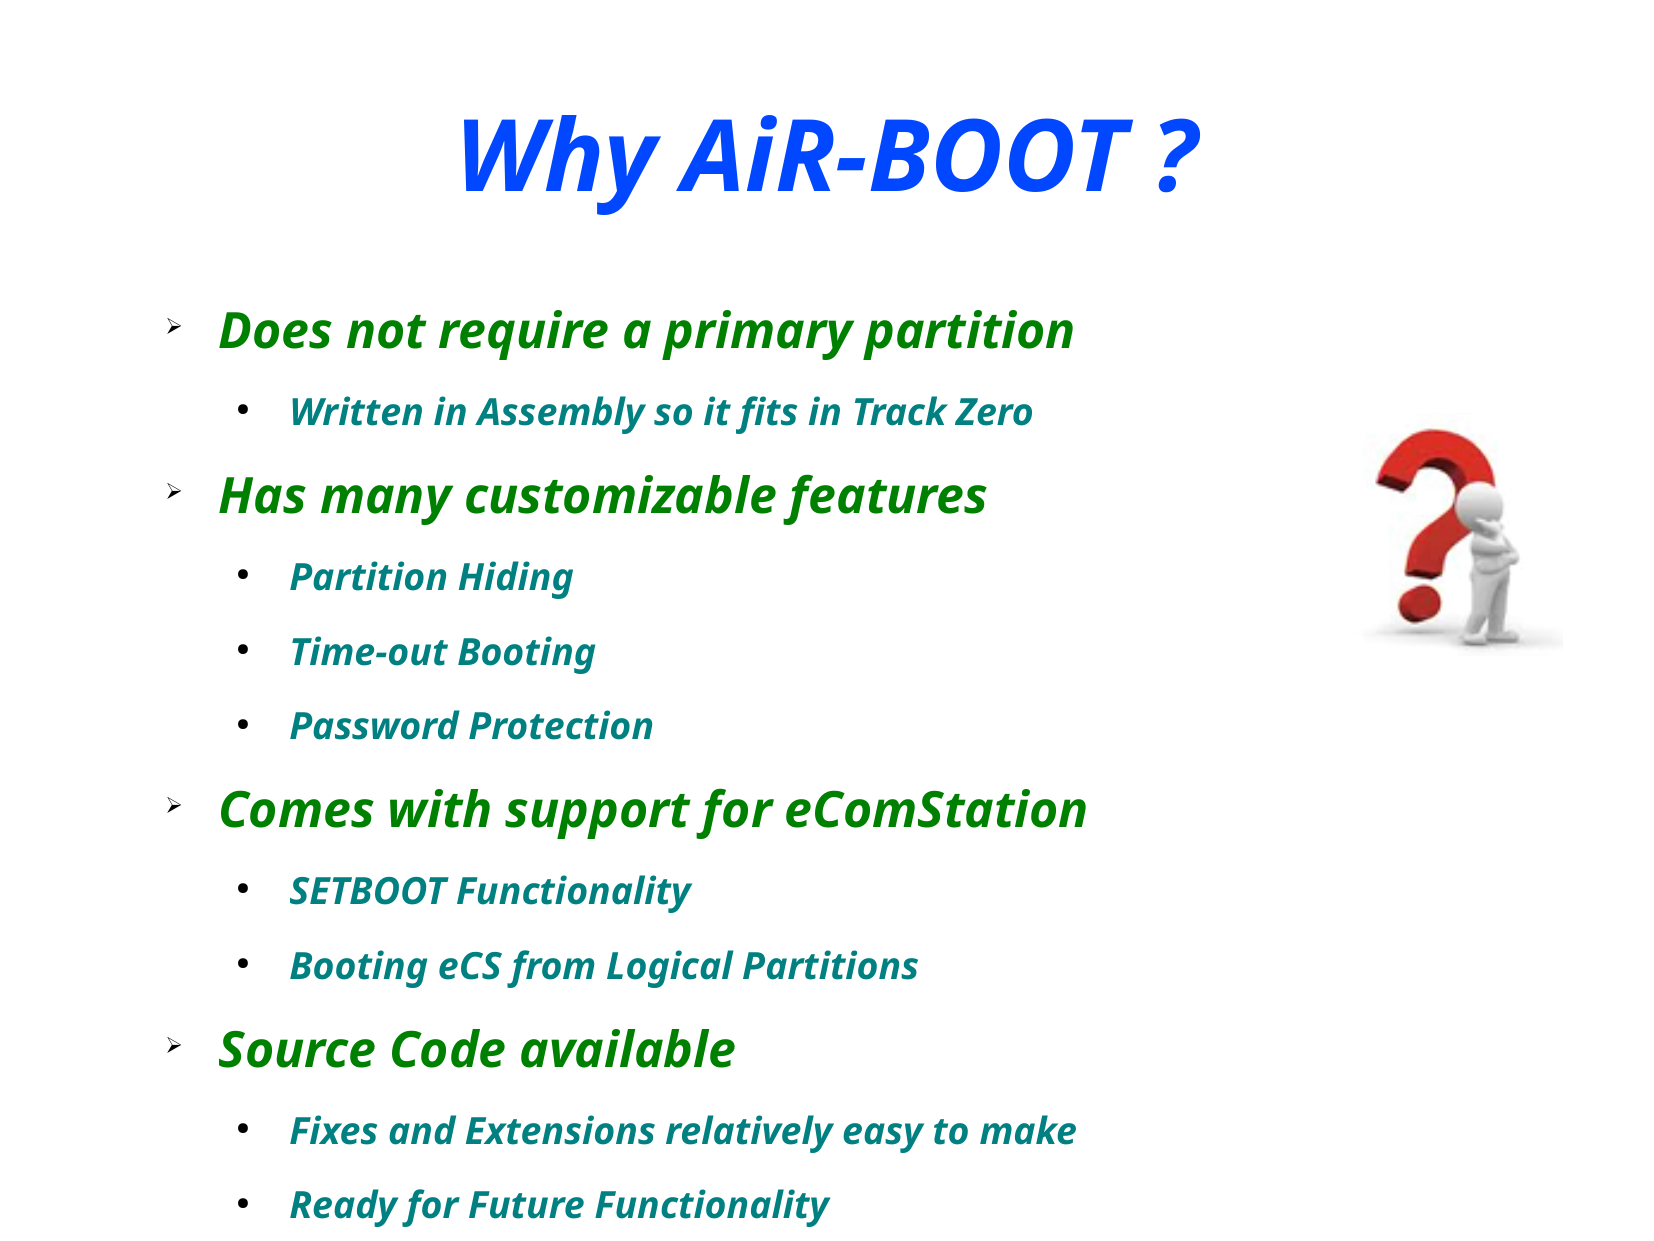

# Why AiR-BOOT ?
Does not require a primary partition
Written in Assembly so it fits in Track Zero
Has many customizable features
Partition Hiding
Time-out Booting
Password Protection
Comes with support for eComStation
SETBOOT Functionality
Booting eCS from Logical Partitions
Source Code available
Fixes and Extensions relatively easy to make
Ready for Future Functionality